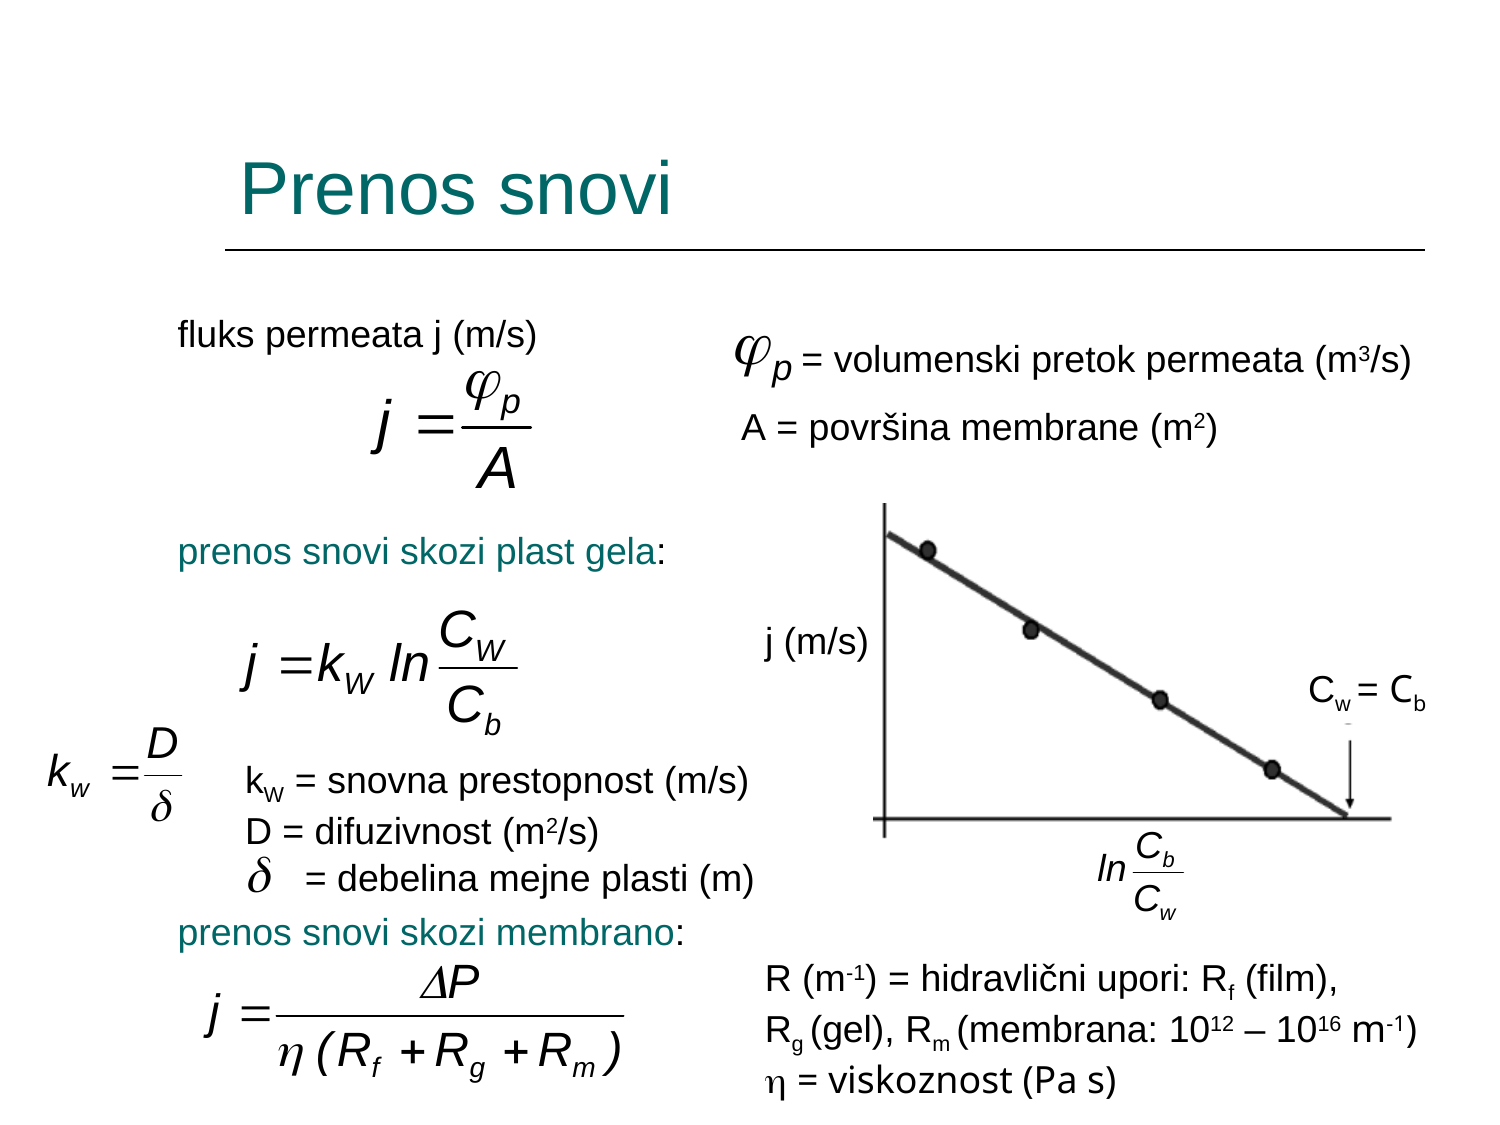

# Prenos snovi
fluks permeata j (m/s)
prenos snovi skozi plast gela:
prenos snovi skozi membrano:
= volumenski pretok permeata (m3/s)
A = površina membrane (m2)
j (m/s)
Cw = Cb
kW = snovna prestopnost (m/s)
D = difuzivnost (m2/s)
= debelina mejne plasti (m)
R (m-1) = hidravlični upori: Rf (film),
Rg (gel), Rm (membrana: 1012 – 1016 m-1)
 = viskoznost (Pa s)